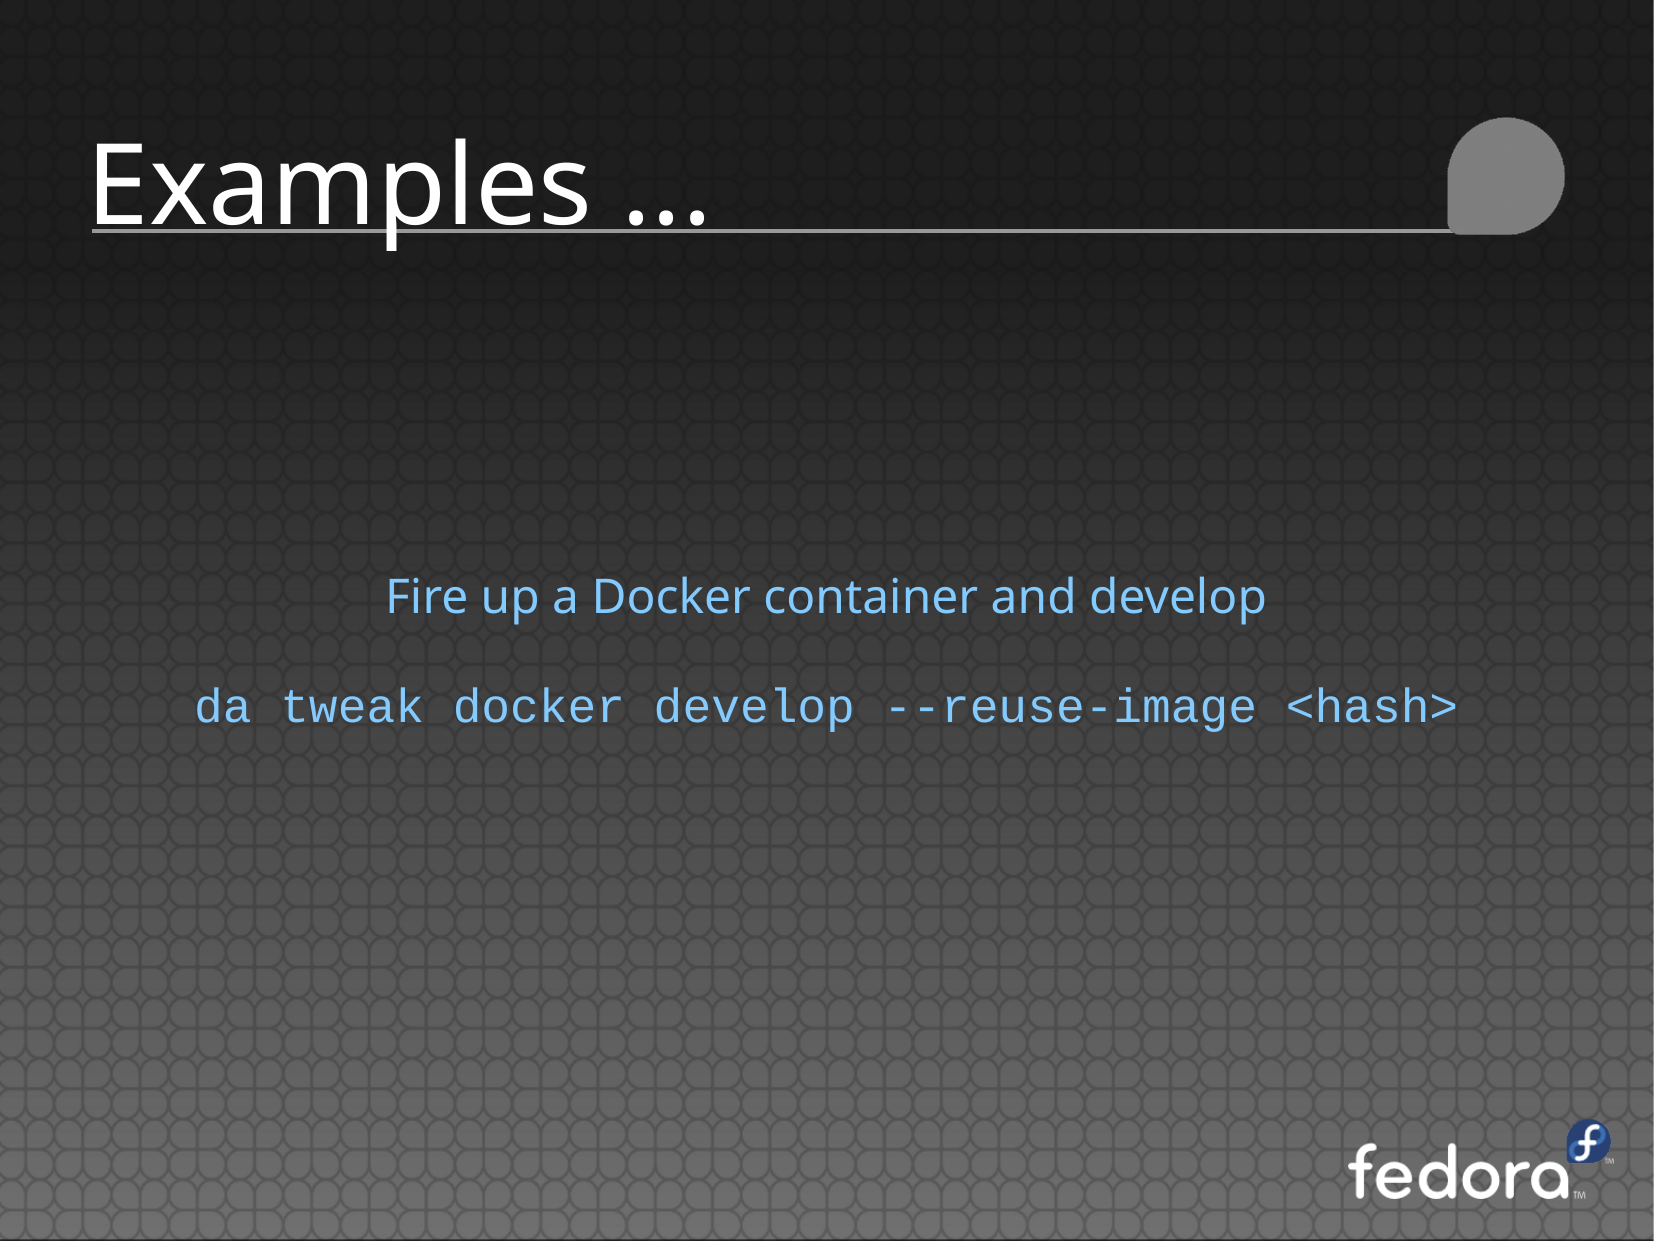

Examples ...
# Fire up a Docker container and develop
da tweak docker develop --reuse-image <hash>